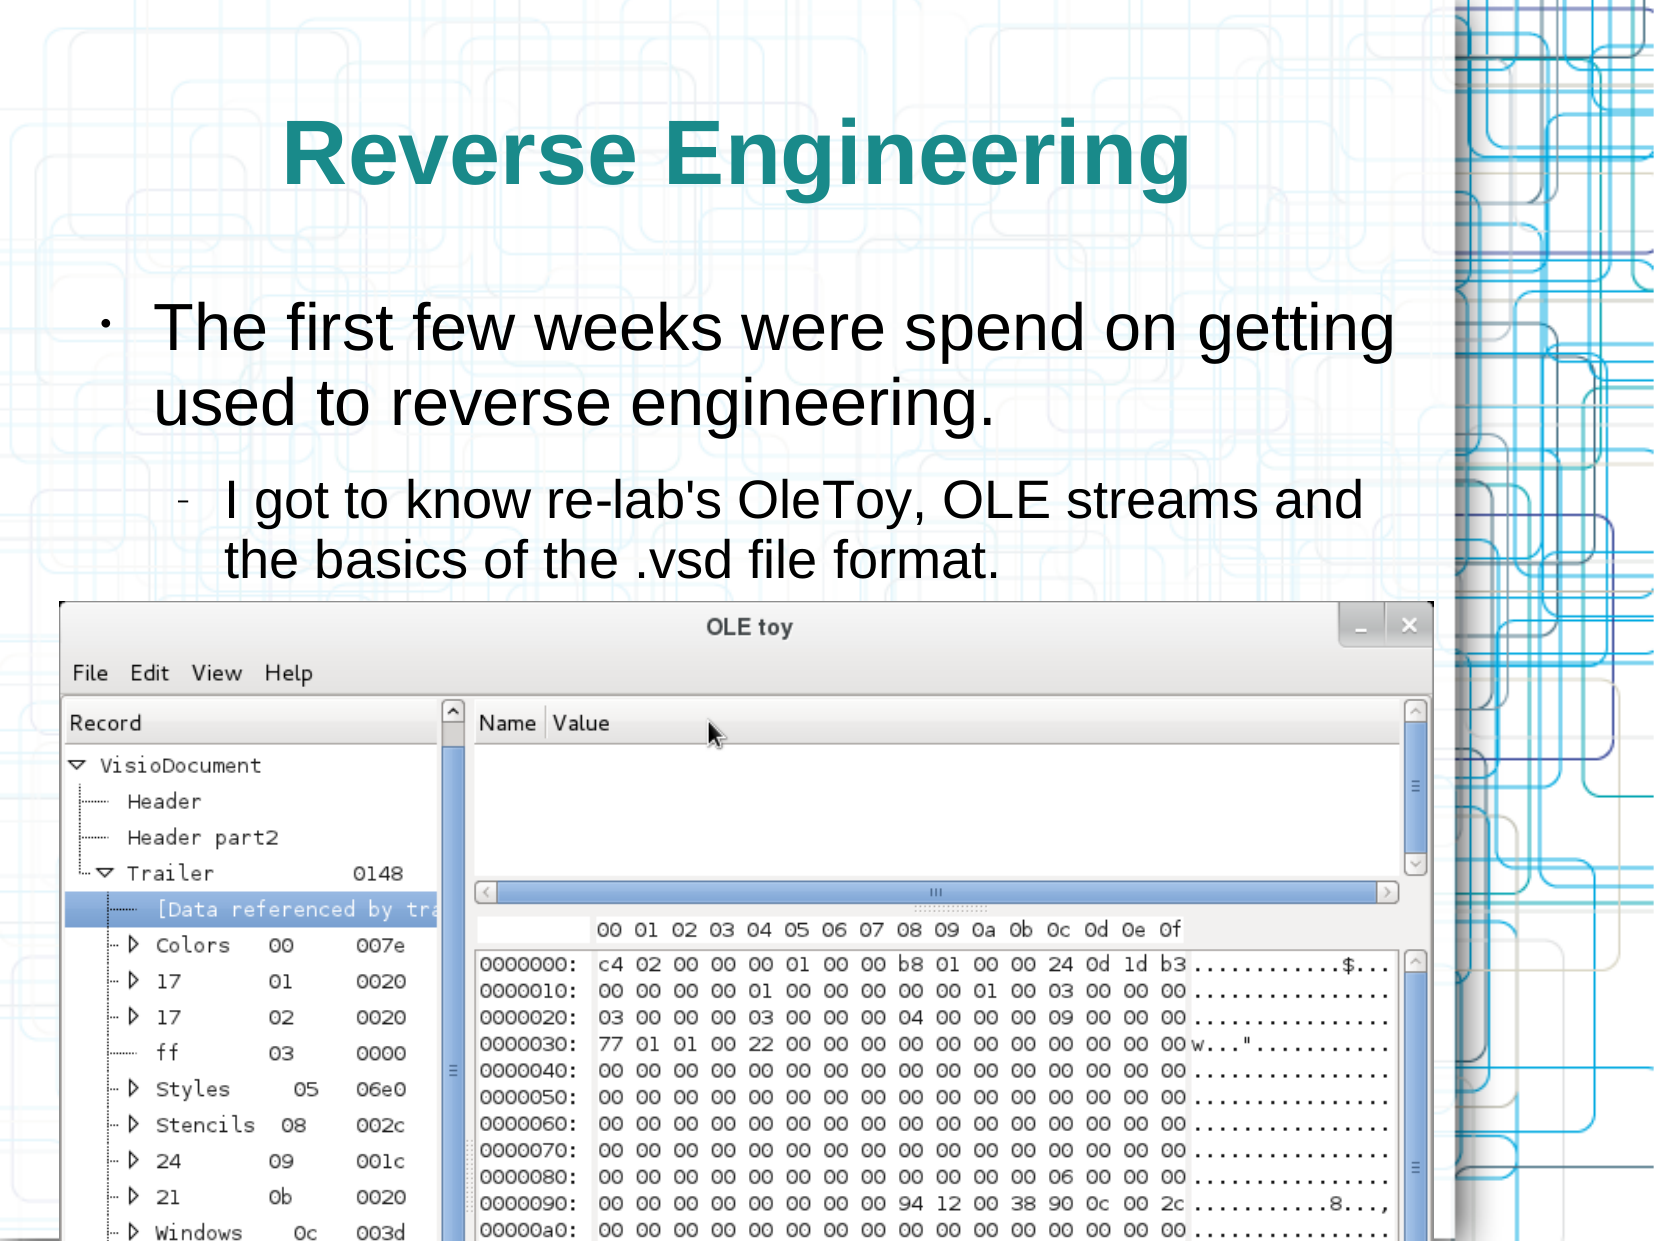

# Reverse Engineering
The first few weeks were spend on getting used to reverse engineering.
I got to know re-lab's OleToy, OLE streams and the basics of the .vsd file format.